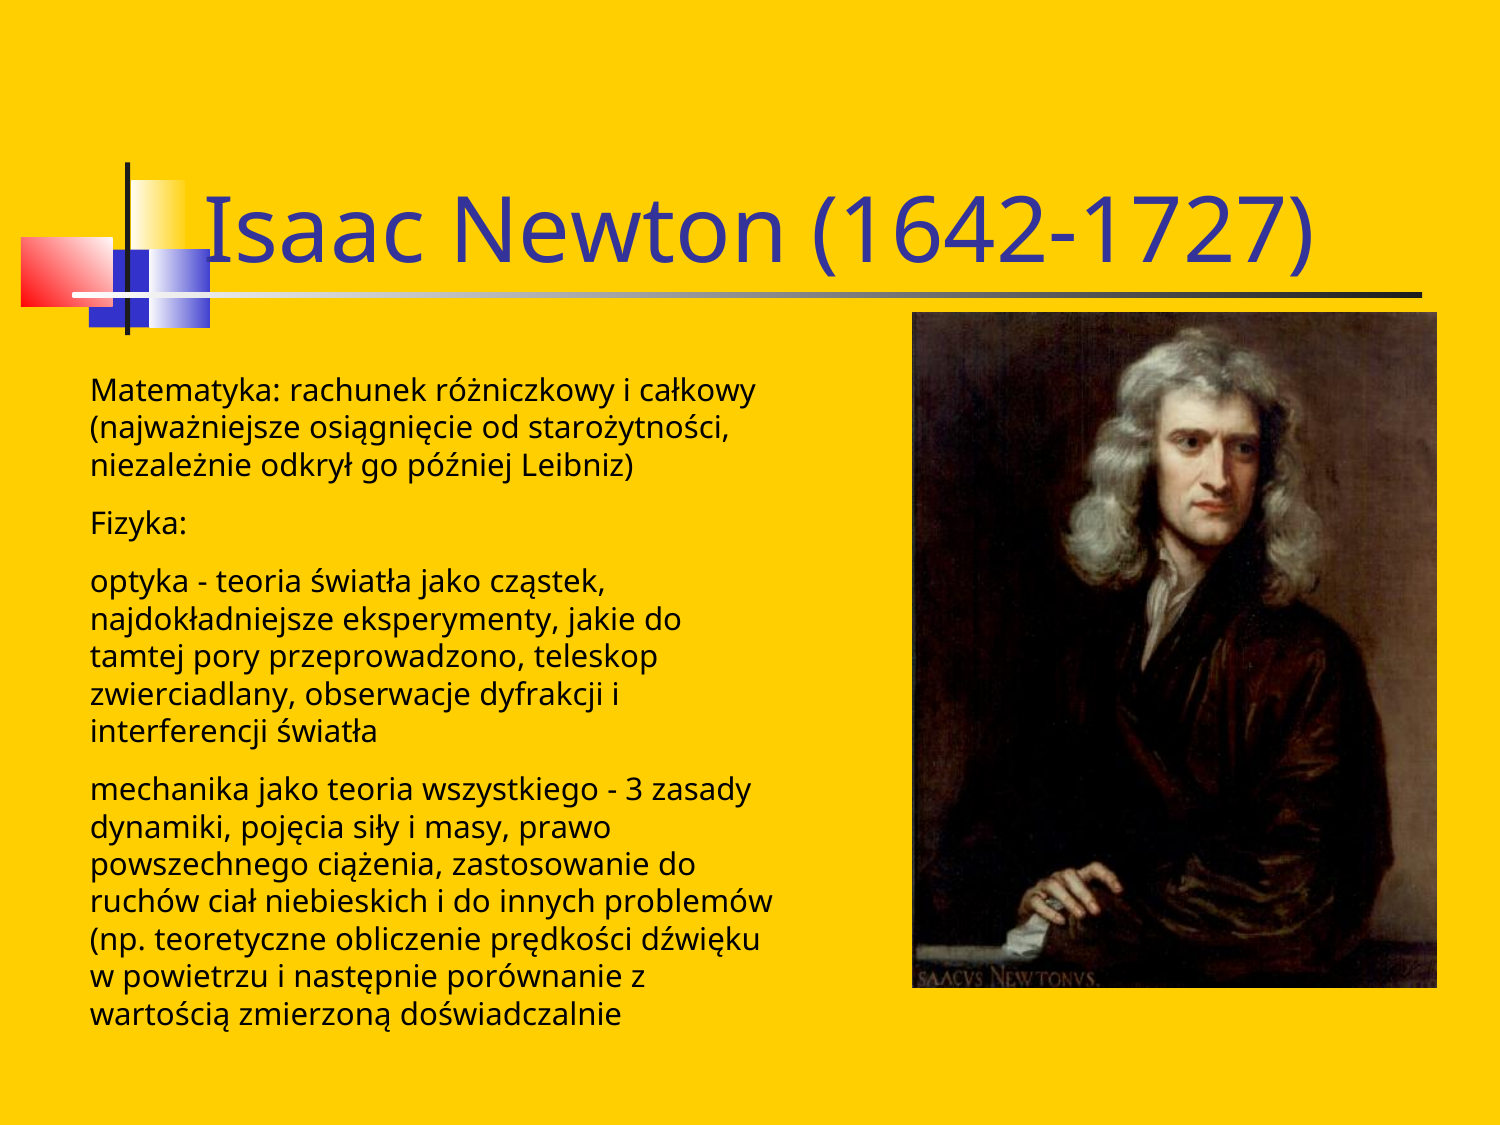

# Isaac Newton (1642-1727)
Matematyka: rachunek różniczkowy i całkowy (najważniejsze osiągnięcie od starożytności, niezależnie odkrył go później Leibniz)
Fizyka:
optyka - teoria światła jako cząstek, najdokładniejsze eksperymenty, jakie do tamtej pory przeprowadzono, teleskop zwierciadlany, obserwacje dyfrakcji i interferencji światła
mechanika jako teoria wszystkiego - 3 zasady dynamiki, pojęcia siły i masy, prawo powszechnego ciążenia, zastosowanie do ruchów ciał niebieskich i do innych problemów (np. teoretyczne obliczenie prędkości dźwięku w powietrzu i następnie porównanie z wartością zmierzoną doświadczalnie